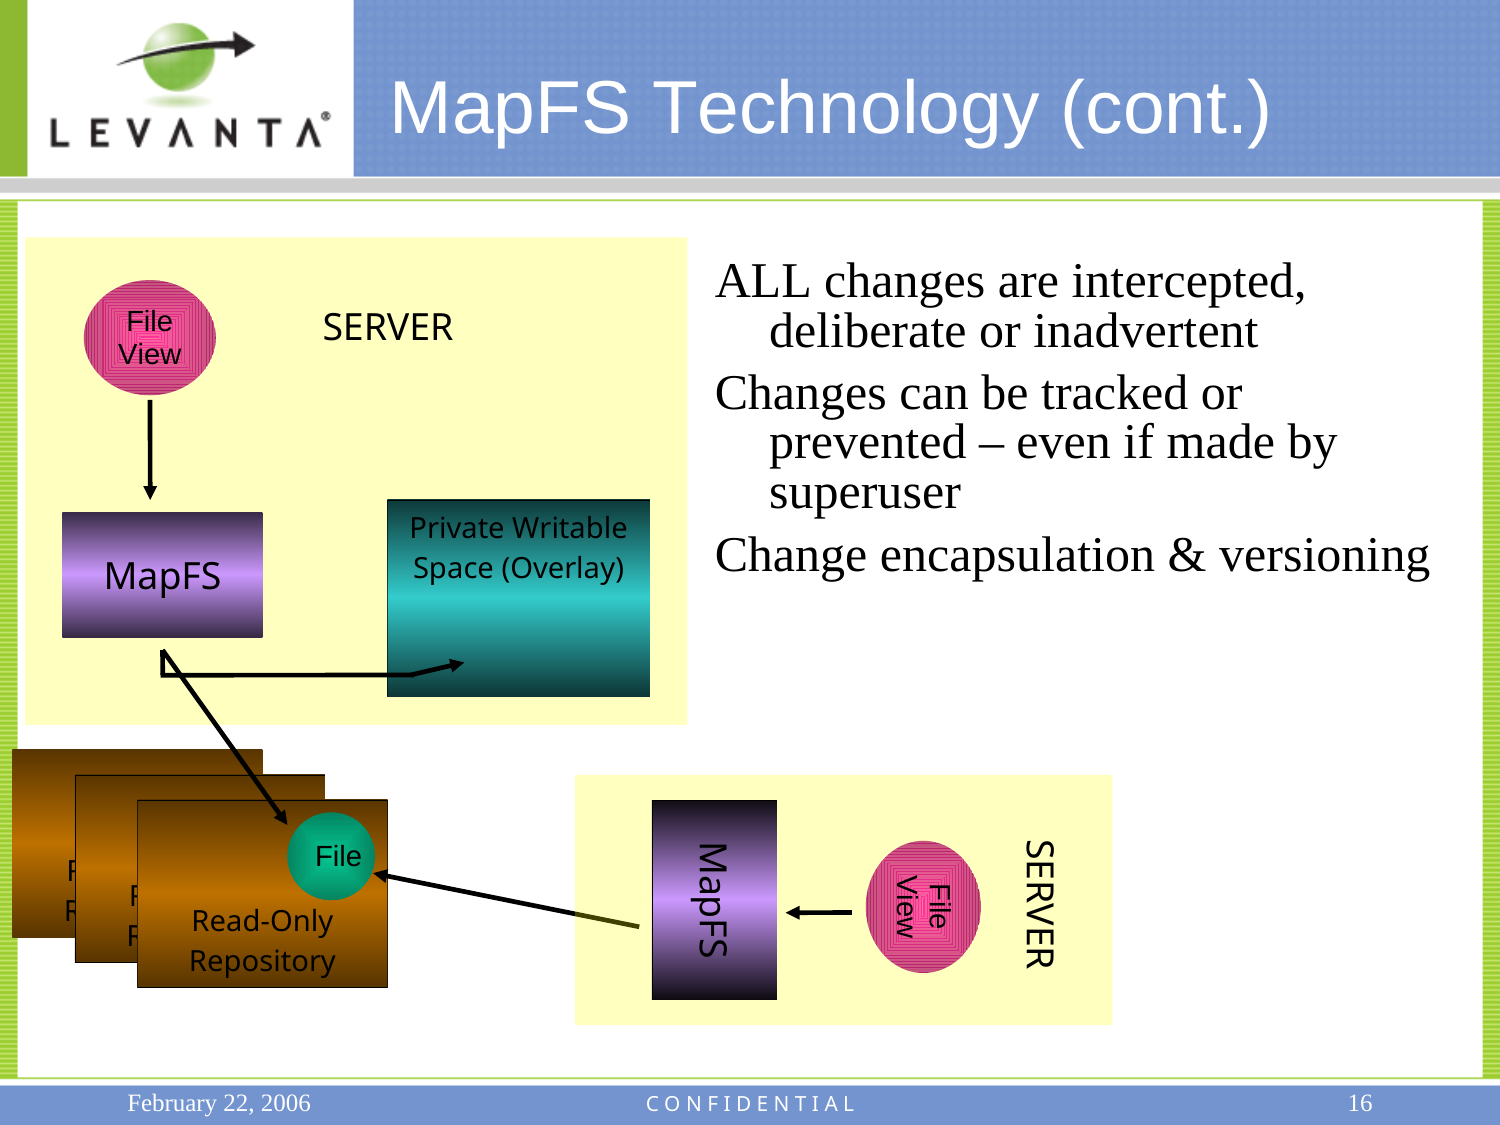

MapFS Technology (cont.)
ALL changes are intercepted, deliberate or inadvertent
Changes can be tracked or prevented – even if made by superuser
Change encapsulation & versioning
File
View
SERVER
Private Writable
Space (Overlay)
MapFS
Read-Only
Repository
Read-Only
Repository
Read-Only
Repository
File
File
MapFS
File
View
SERVER